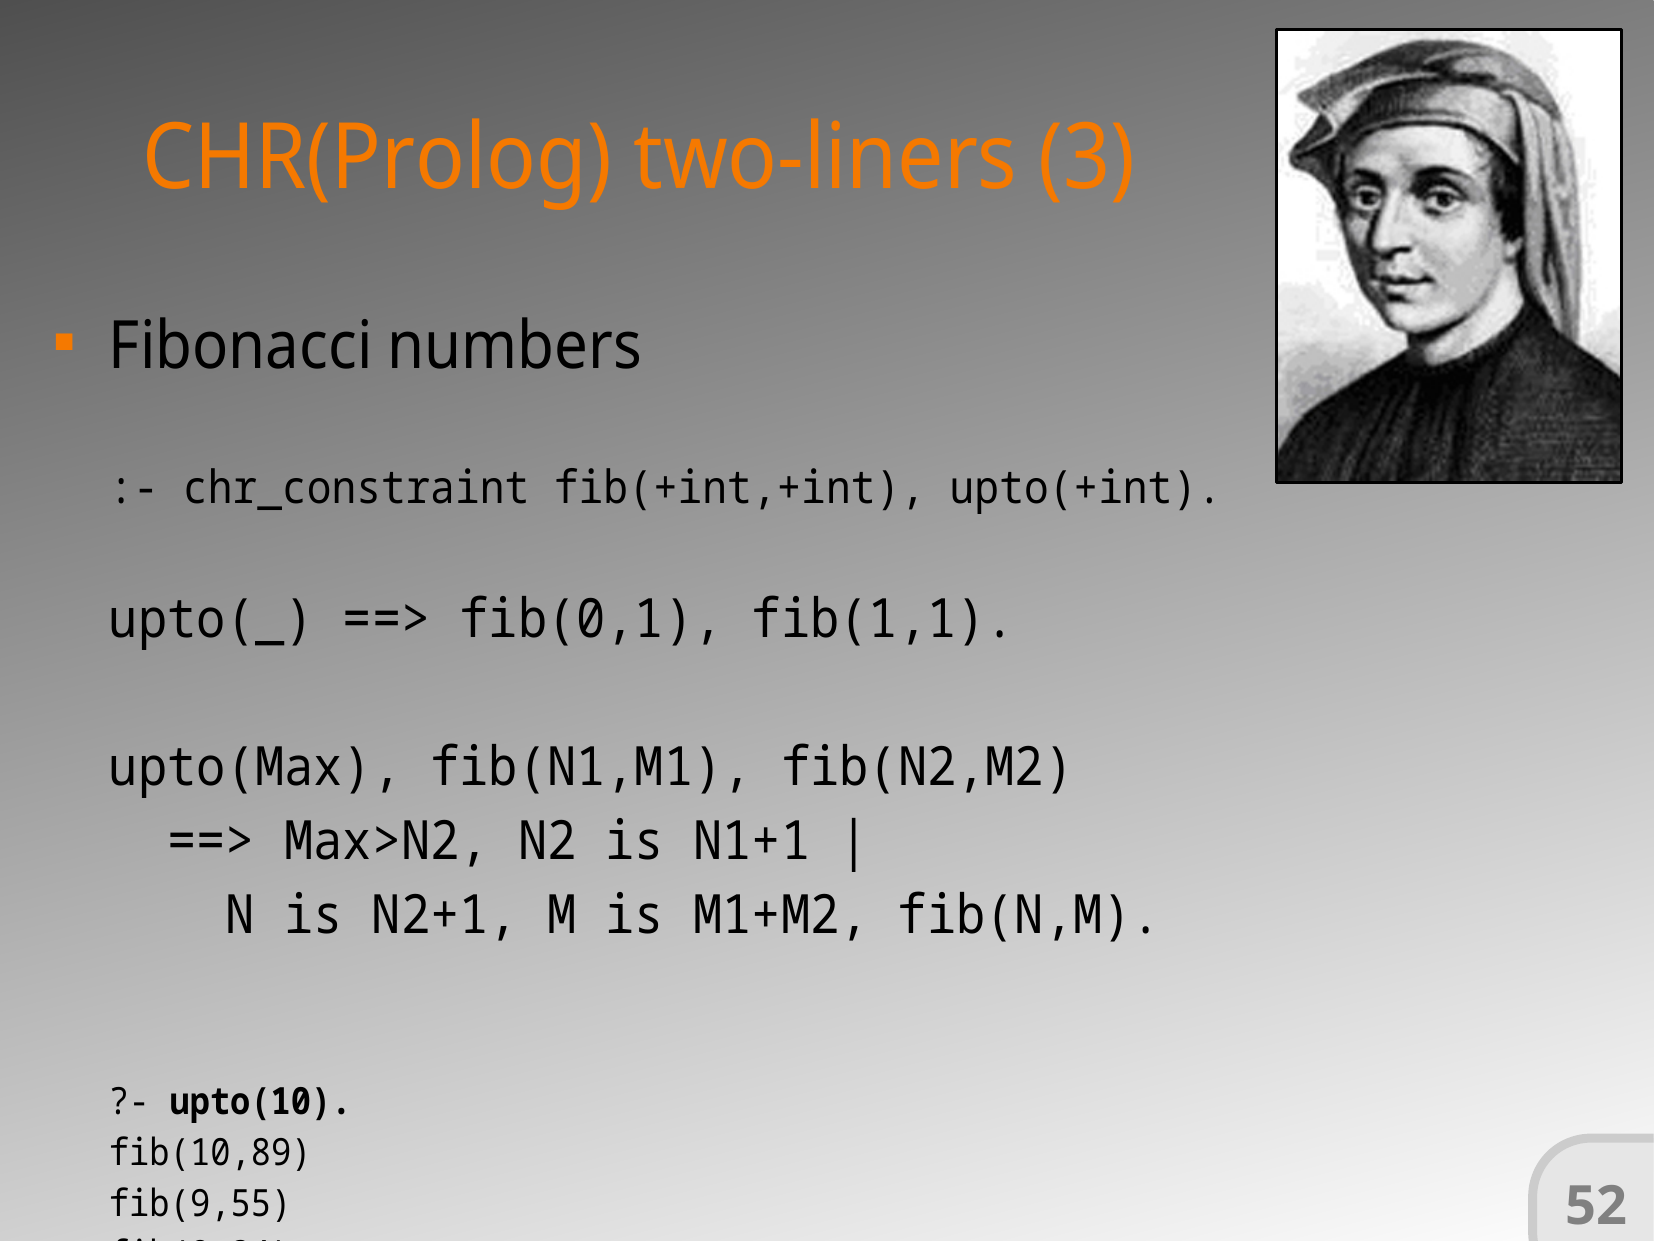

# CHR(Prolog) two-liners (3)
Fibonacci numbers
:- chr_constraint fib(+int,+int), upto(+int).
upto(_) ==> fib(0,1), fib(1,1).
upto(Max), fib(N1,M1), fib(N2,M2)
 ==> Max>N2, N2 is N1+1 |
 N is N2+1, M is M1+M2, fib(N,M).
?- upto(10).
fib(10,89)
fib(9,55)
fib(8,34)
fib(7,21)
fib(6,13)
...
52